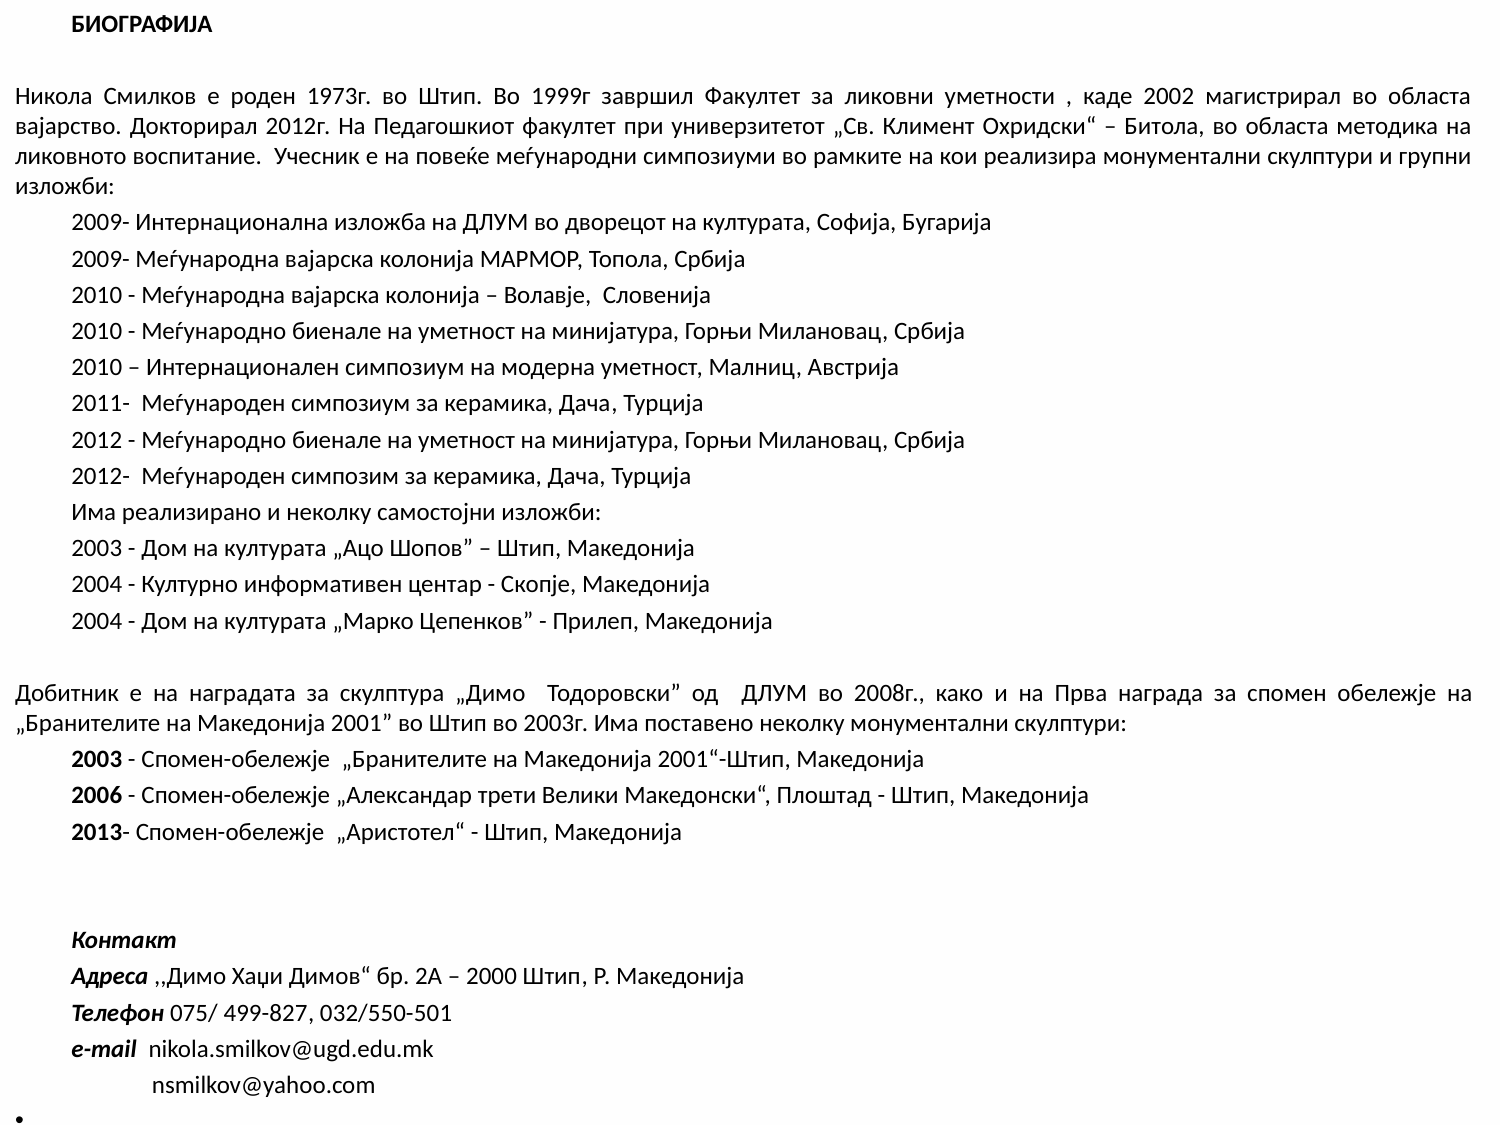

# БИОГРАФИЈА
Никола Смилков е роден 1973г. во Штип. Во 1999г завршил Факултет за ликовни уметности , каде 2002 магистрирал во областа вајарство. Докторирал 2012г. На Педагошкиот факултет при универзитетот „Св. Климент Охридски“ – Битола, во областа методика на ликовното воспитание. Учесник е на повеќе меѓународни симпозиуми во рамките на кои реализира монументални скулптури и групни изложби:
2009- Интернационална изложба на ДЛУМ во дворецот на културата, Софија, Бугарија
2009- Меѓународна вајарска колонија МАРМОР, Топола, Србија
2010 - Меѓународна вајарска колонија – Волавје, Словенија
2010 - Меѓународно биенале на уметност на минијатура, Горњи Милановац, Србија
2010 – Интернационален симпозиум на модерна уметност, Малниц, Австрија
2011- Меѓународен симпозиум за керамика, Дача, Турција
2012 - Меѓународно биенале на уметност на минијатура, Горњи Милановац, Србија
2012- Меѓународен симпозим за керамика, Дача, Турција
Има реализирано и неколку самостојни изложби:
2003 - Дом на културата „Ацо Шопов” – Штип, Македонија
2004 - Културно информативен центар - Скопје, Македонија
2004 - Дом на културата „Марко Цепенков” - Прилеп, Македонија
Добитник е на наградата за скулптура „Димо Тодоровски” од ДЛУМ во 2008г., како и на Прва награда за спомен обележје на „Бранителите на Македонија 2001” во Штип во 2003г. Има поставено неколку монументални скулптури:
2003 - Спомен-обележје „Бранителите на Македонија 2001“-Штип, Македонија
2006 - Спомен-обележје „Александар трети Велики Македонски“, Плоштад - Штип, Македонија
2013- Спомен-обележје „Аристотел“ - Штип, Македонија
Контакт
Адреса ,,Димо Хаџи Димов“ бр. 2А – 2000 Штип, Р. Македонија
Телефон 075/ 499-827, 032/550-501
e-mail nikola.smilkov@ugd.edu.mk
 nsmilkov@yahoo.com